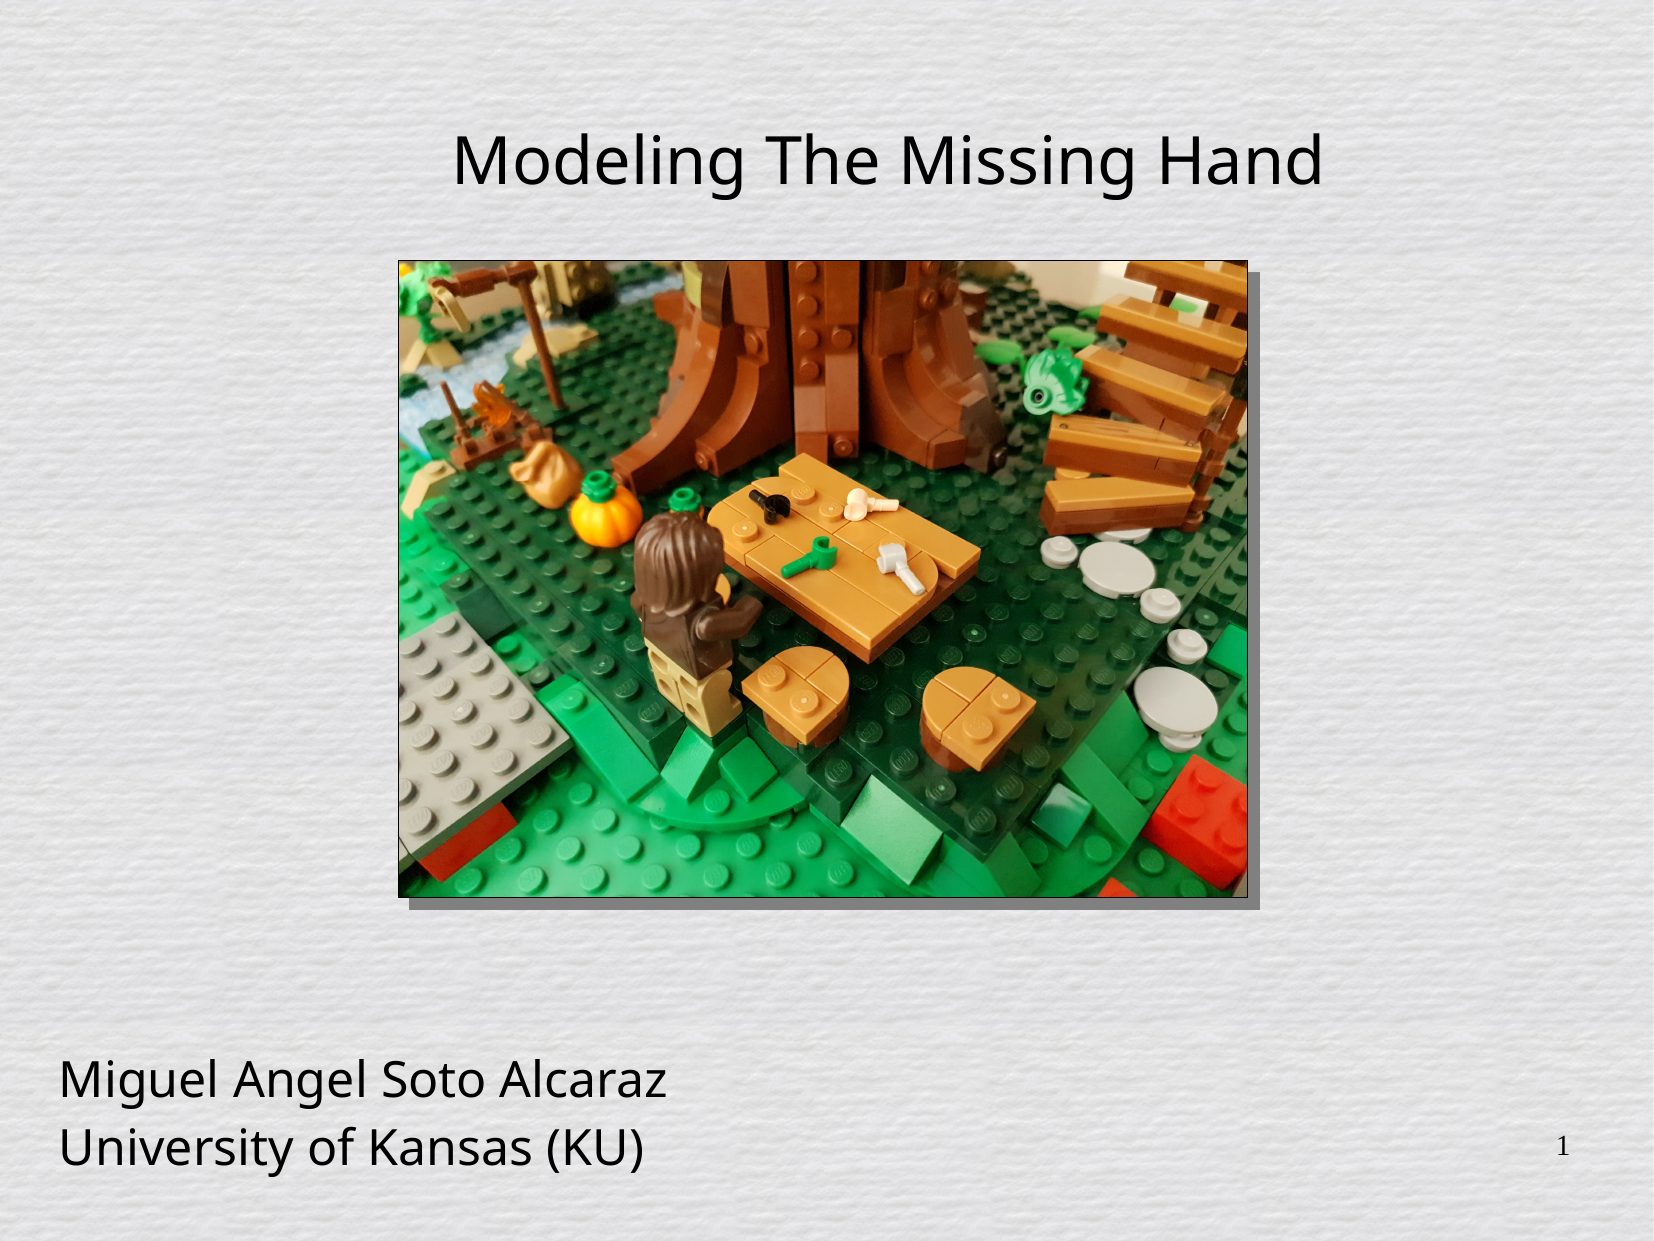

# Modeling The Missing Hand
Miguel Angel Soto Alcaraz
University of Kansas (KU)
1